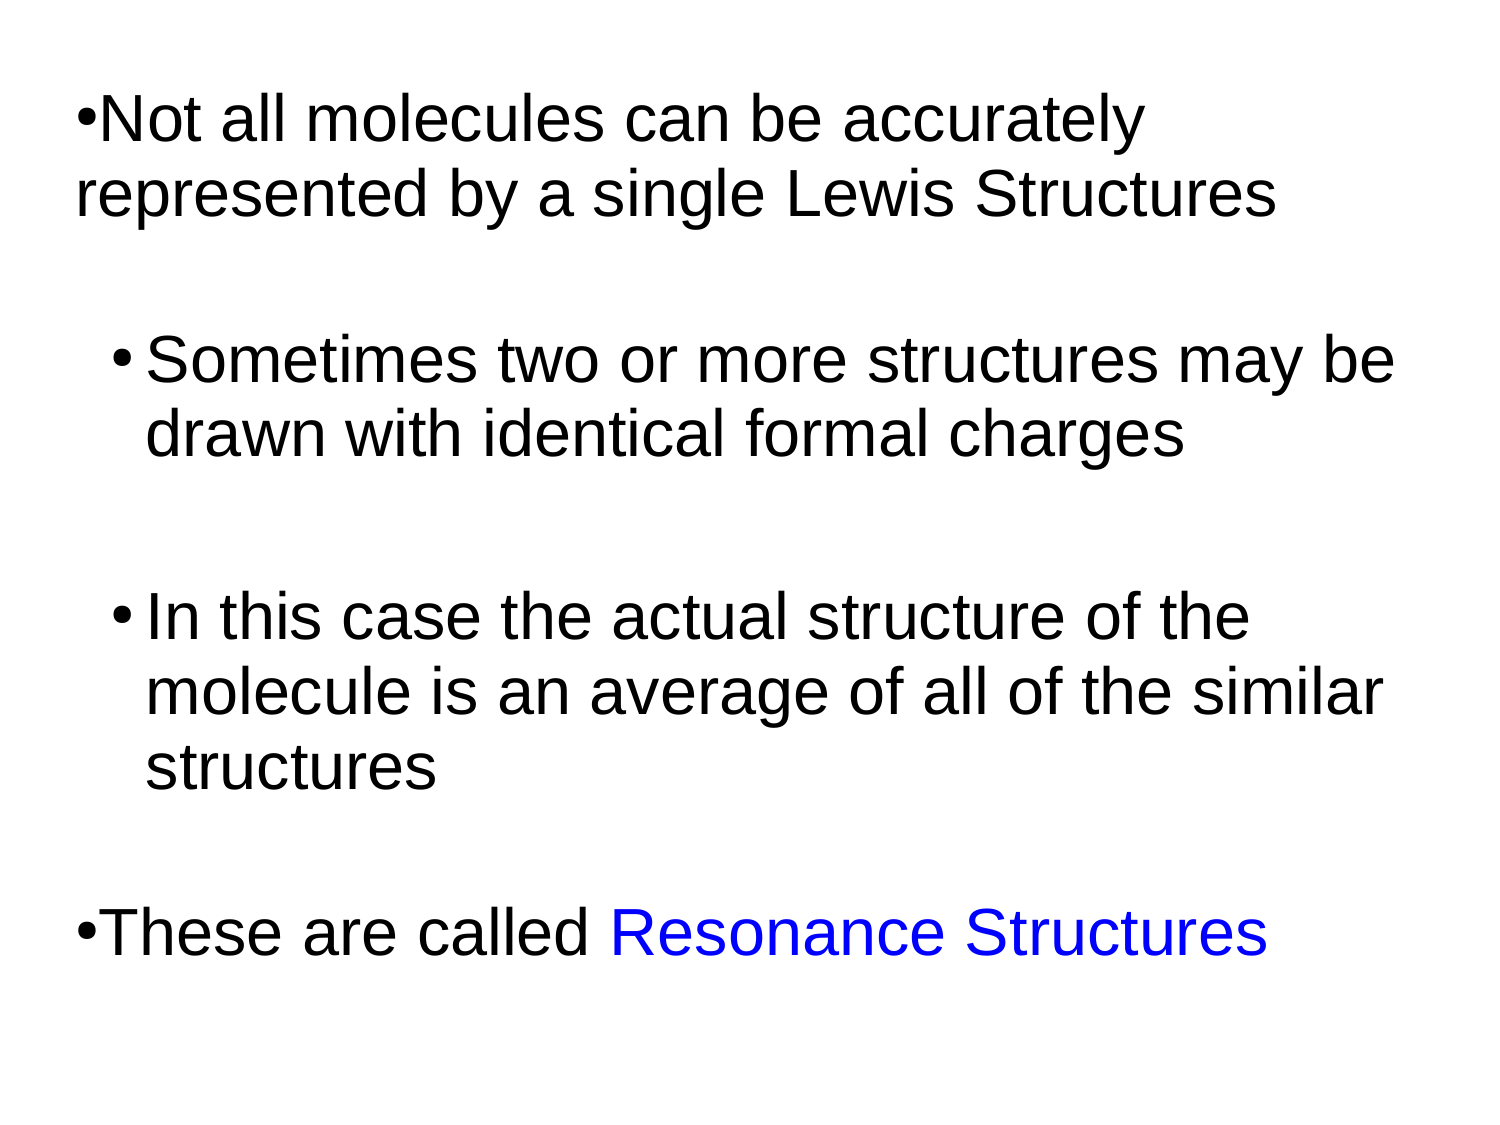

# Not all molecules can be accurately represented by a single Lewis Structures
Sometimes two or more structures may be drawn with identical formal charges
In this case the actual structure of the molecule is an average of all of the similar structures
These are called Resonance Structures